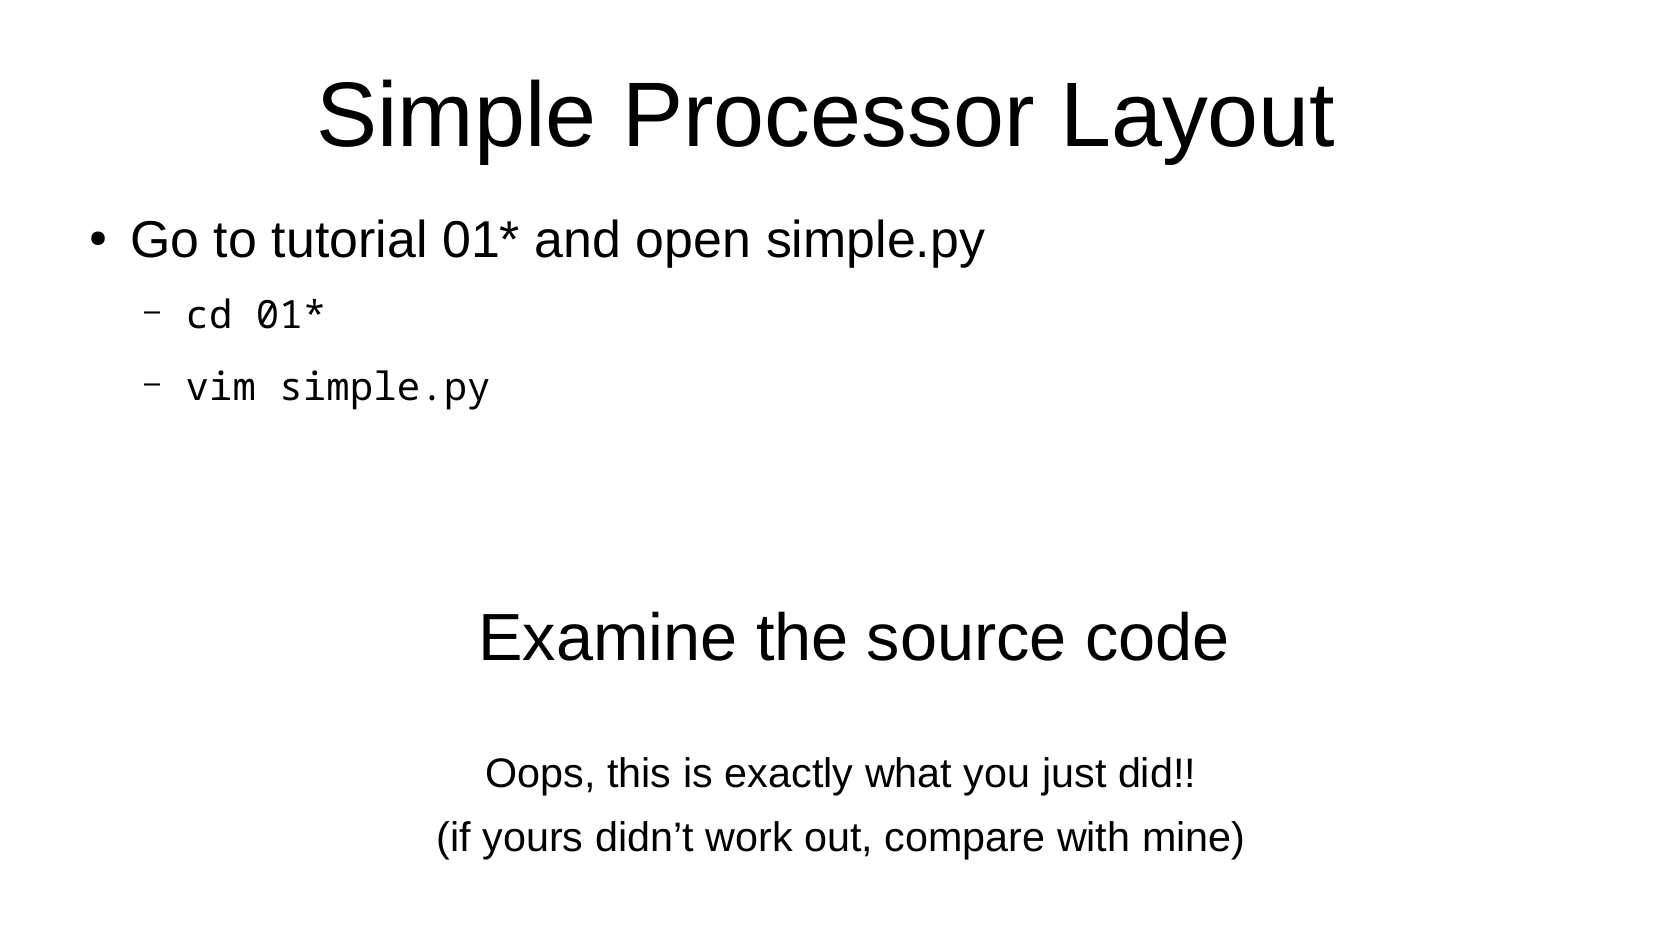

# Simple Processor Layout
Go to tutorial 01* and open simple.py
cd 01*
vim simple.py
Examine the source code
Oops, this is exactly what you just did!!
(if yours didn’t work out, compare with mine)